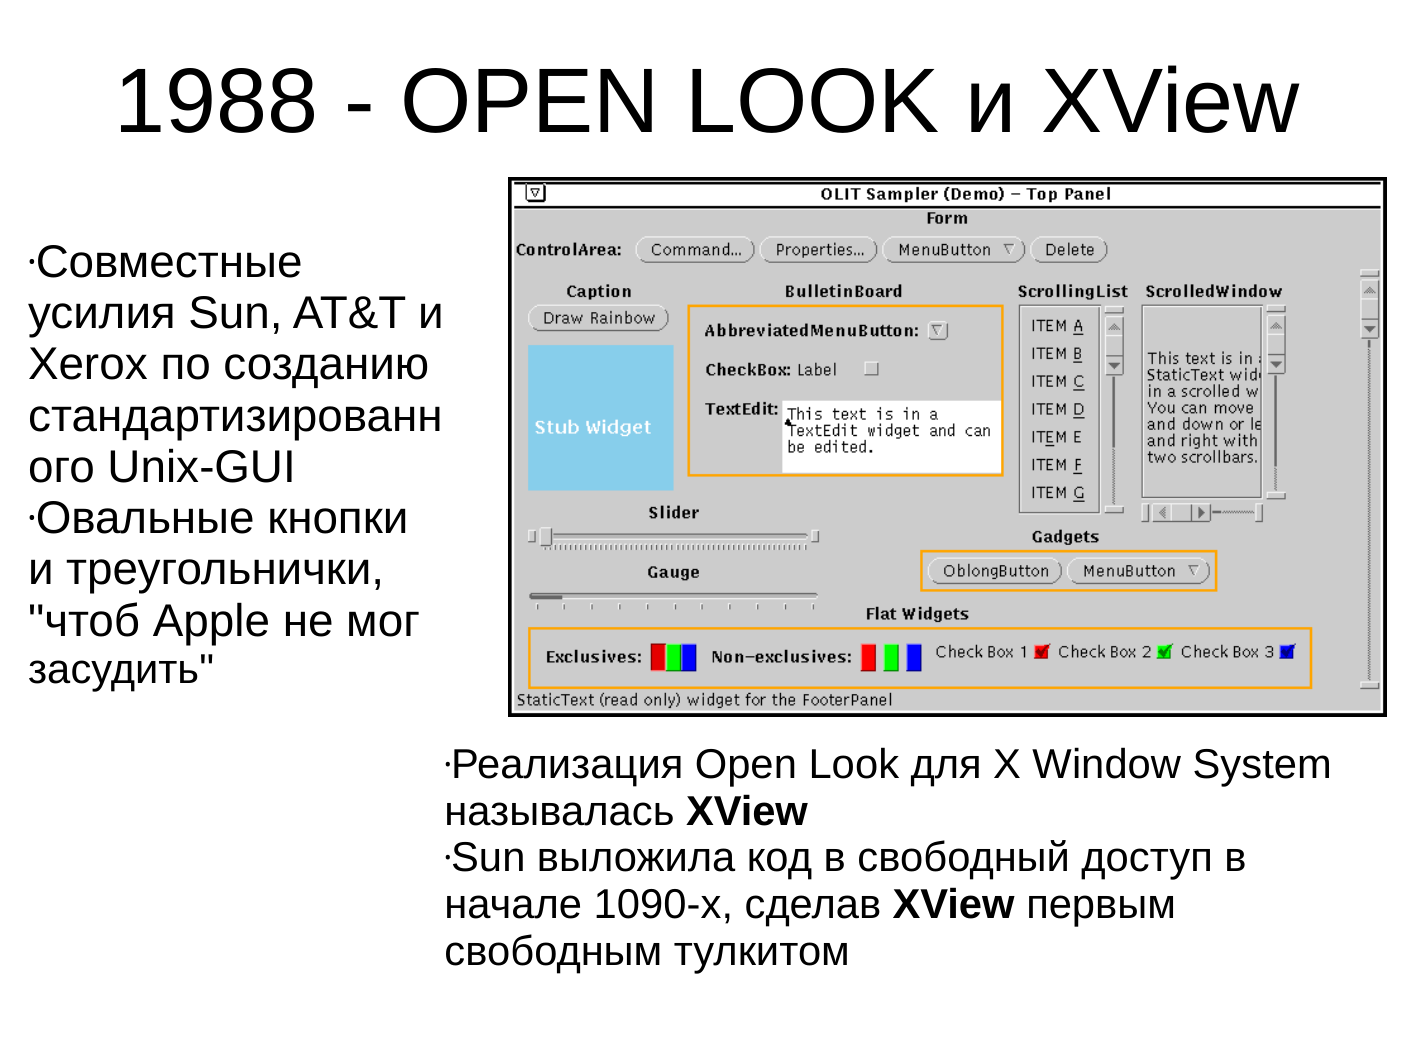

1988 - OPEN LOOK и XView
Совместные усилия Sun, AT&T и Xerox по созданию стандартизированного Unix-GUI
Овальные кнопки и треугольнички, "чтоб Apple не мог засудить"
Реализация Open Look для X Window System называлась XView
Sun выложила код в свободный доступ в начале 1090-х, сделав XView первым свободным тулкитом